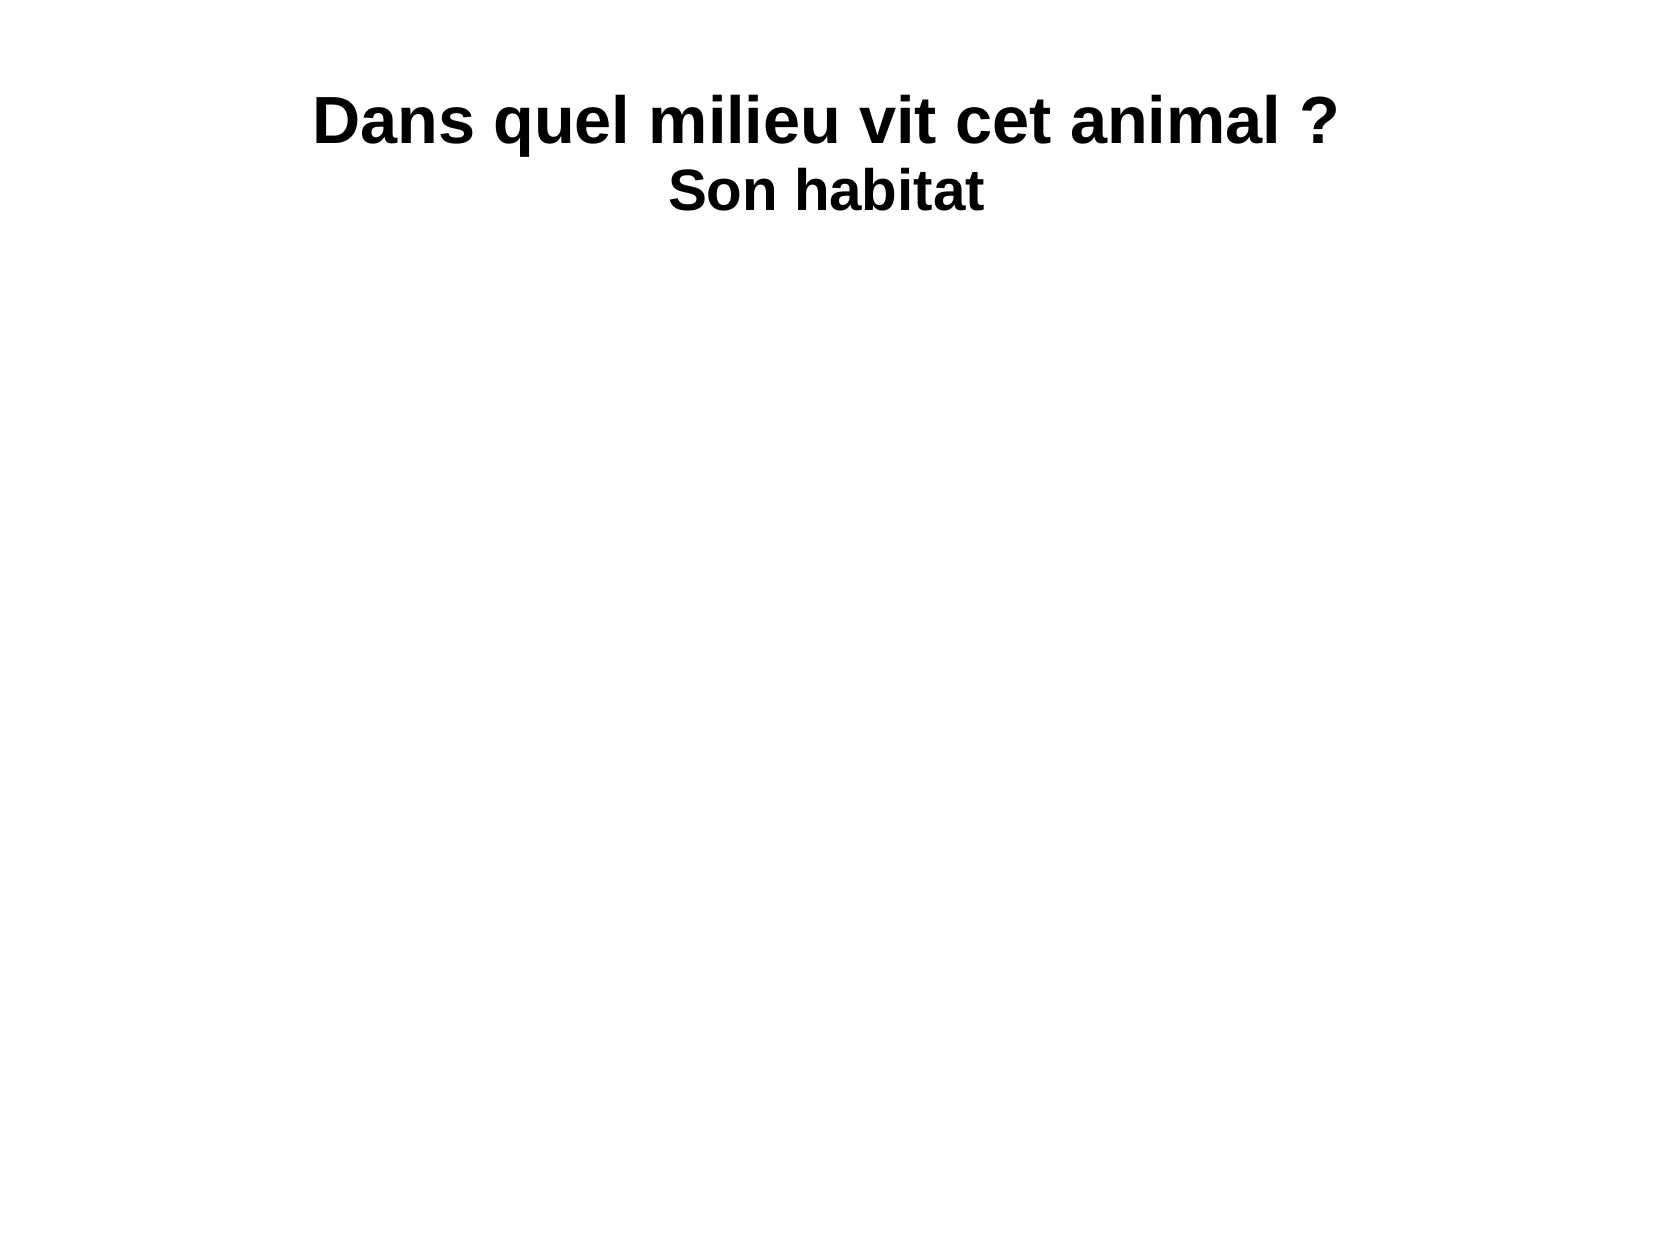

# Dans quel milieu vit cet animal ? Son habitat